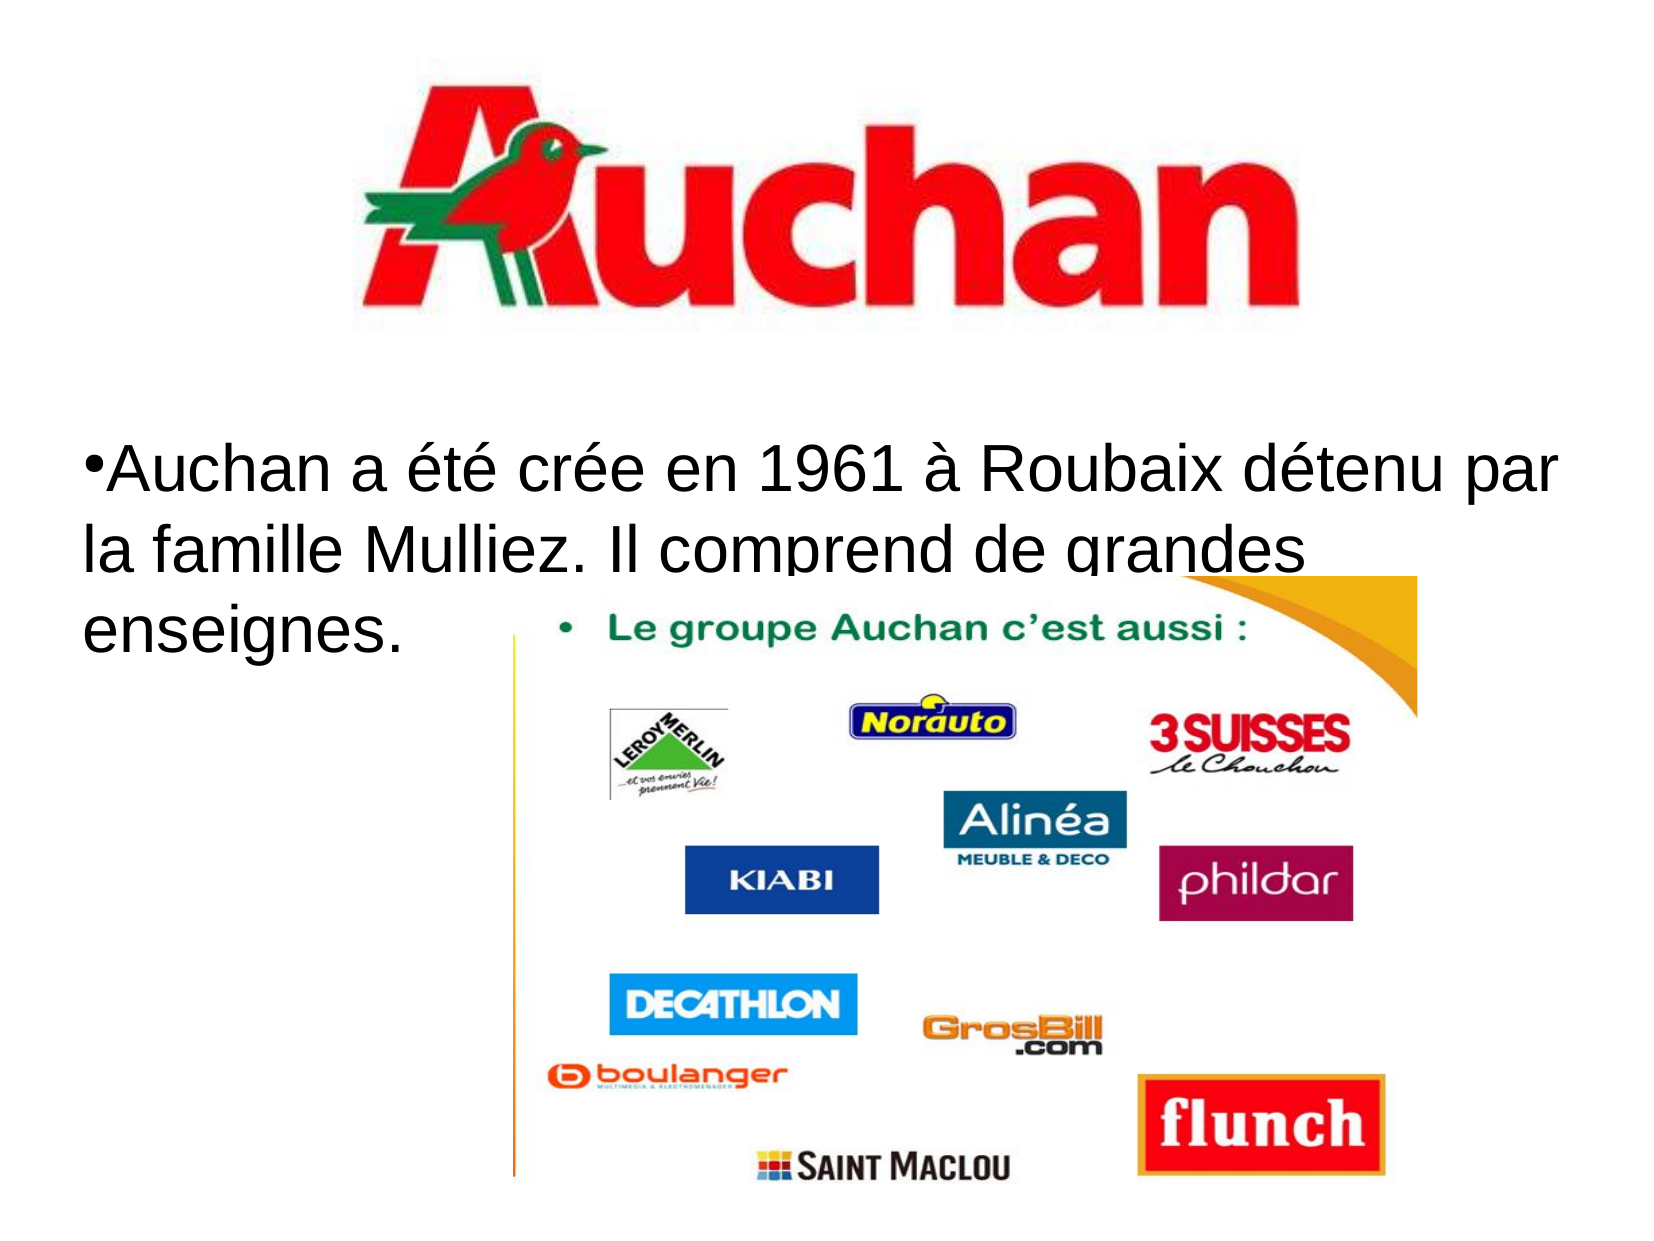

# Auchan a été crée en 1961 à Roubaix détenu par la famille Mulliez. Il comprend de grandes enseignes.